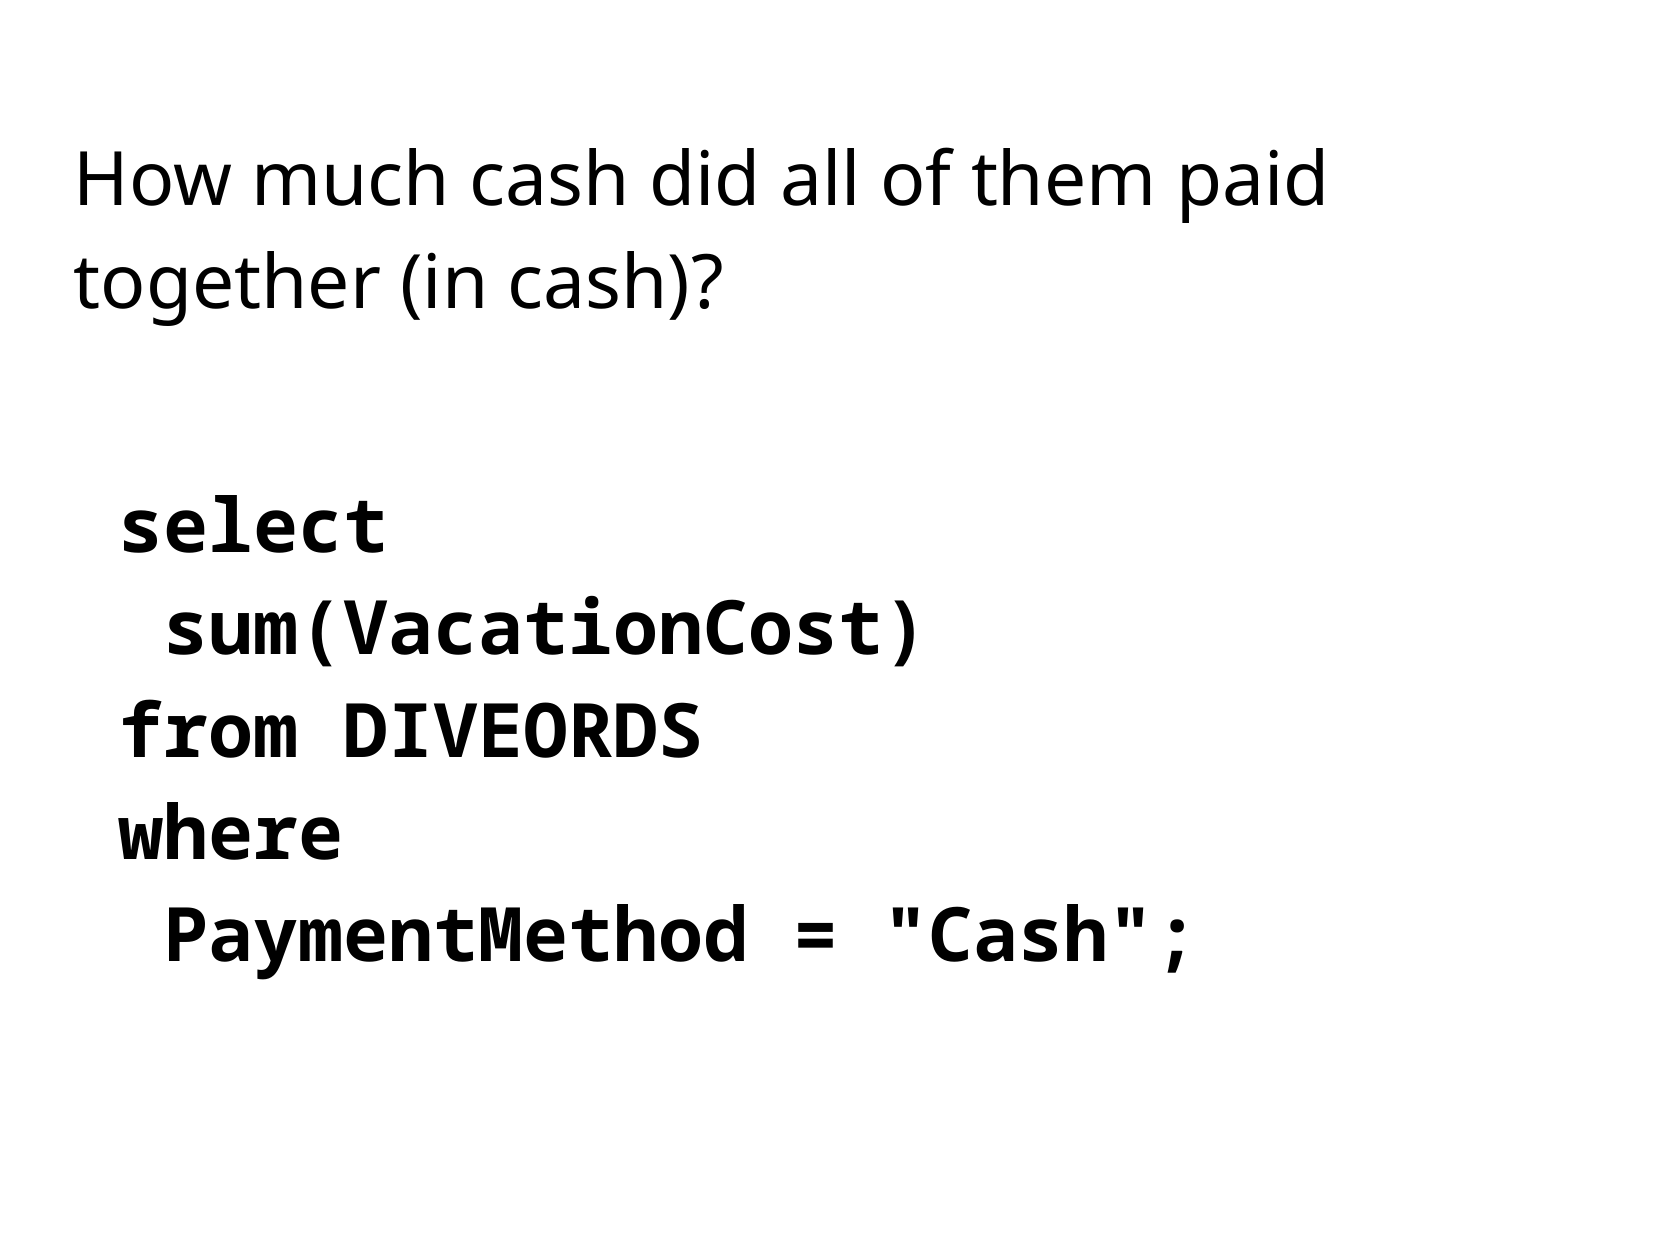

How much cash did all of them paid together (in cash)?
# select
 sum(VacationCost)
from DIVEORDS
where
 PaymentMethod = "Cash";